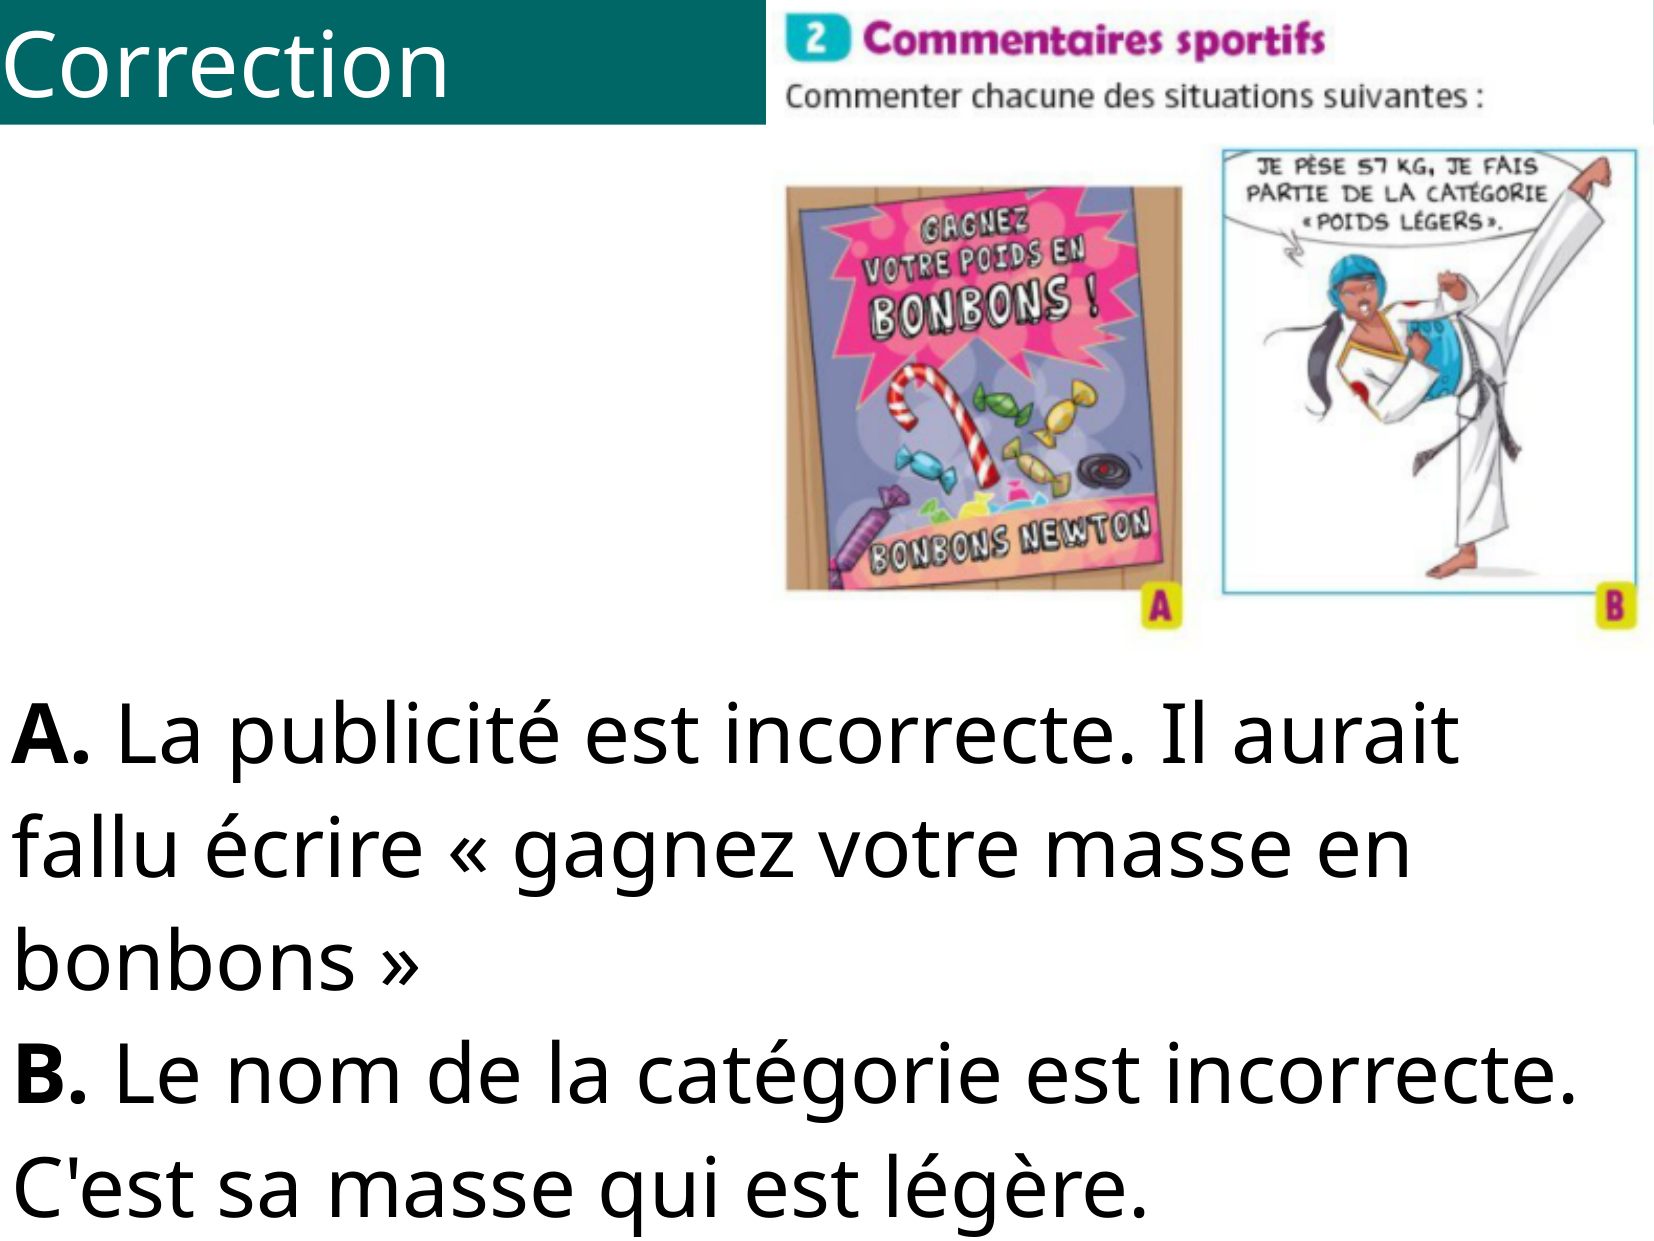

# Correction
A. La publicité est incorrecte. Il aurait fallu écrire « gagnez votre masse en bonbons »
B. Le nom de la catégorie est incorrecte. C'est sa masse qui est légère.